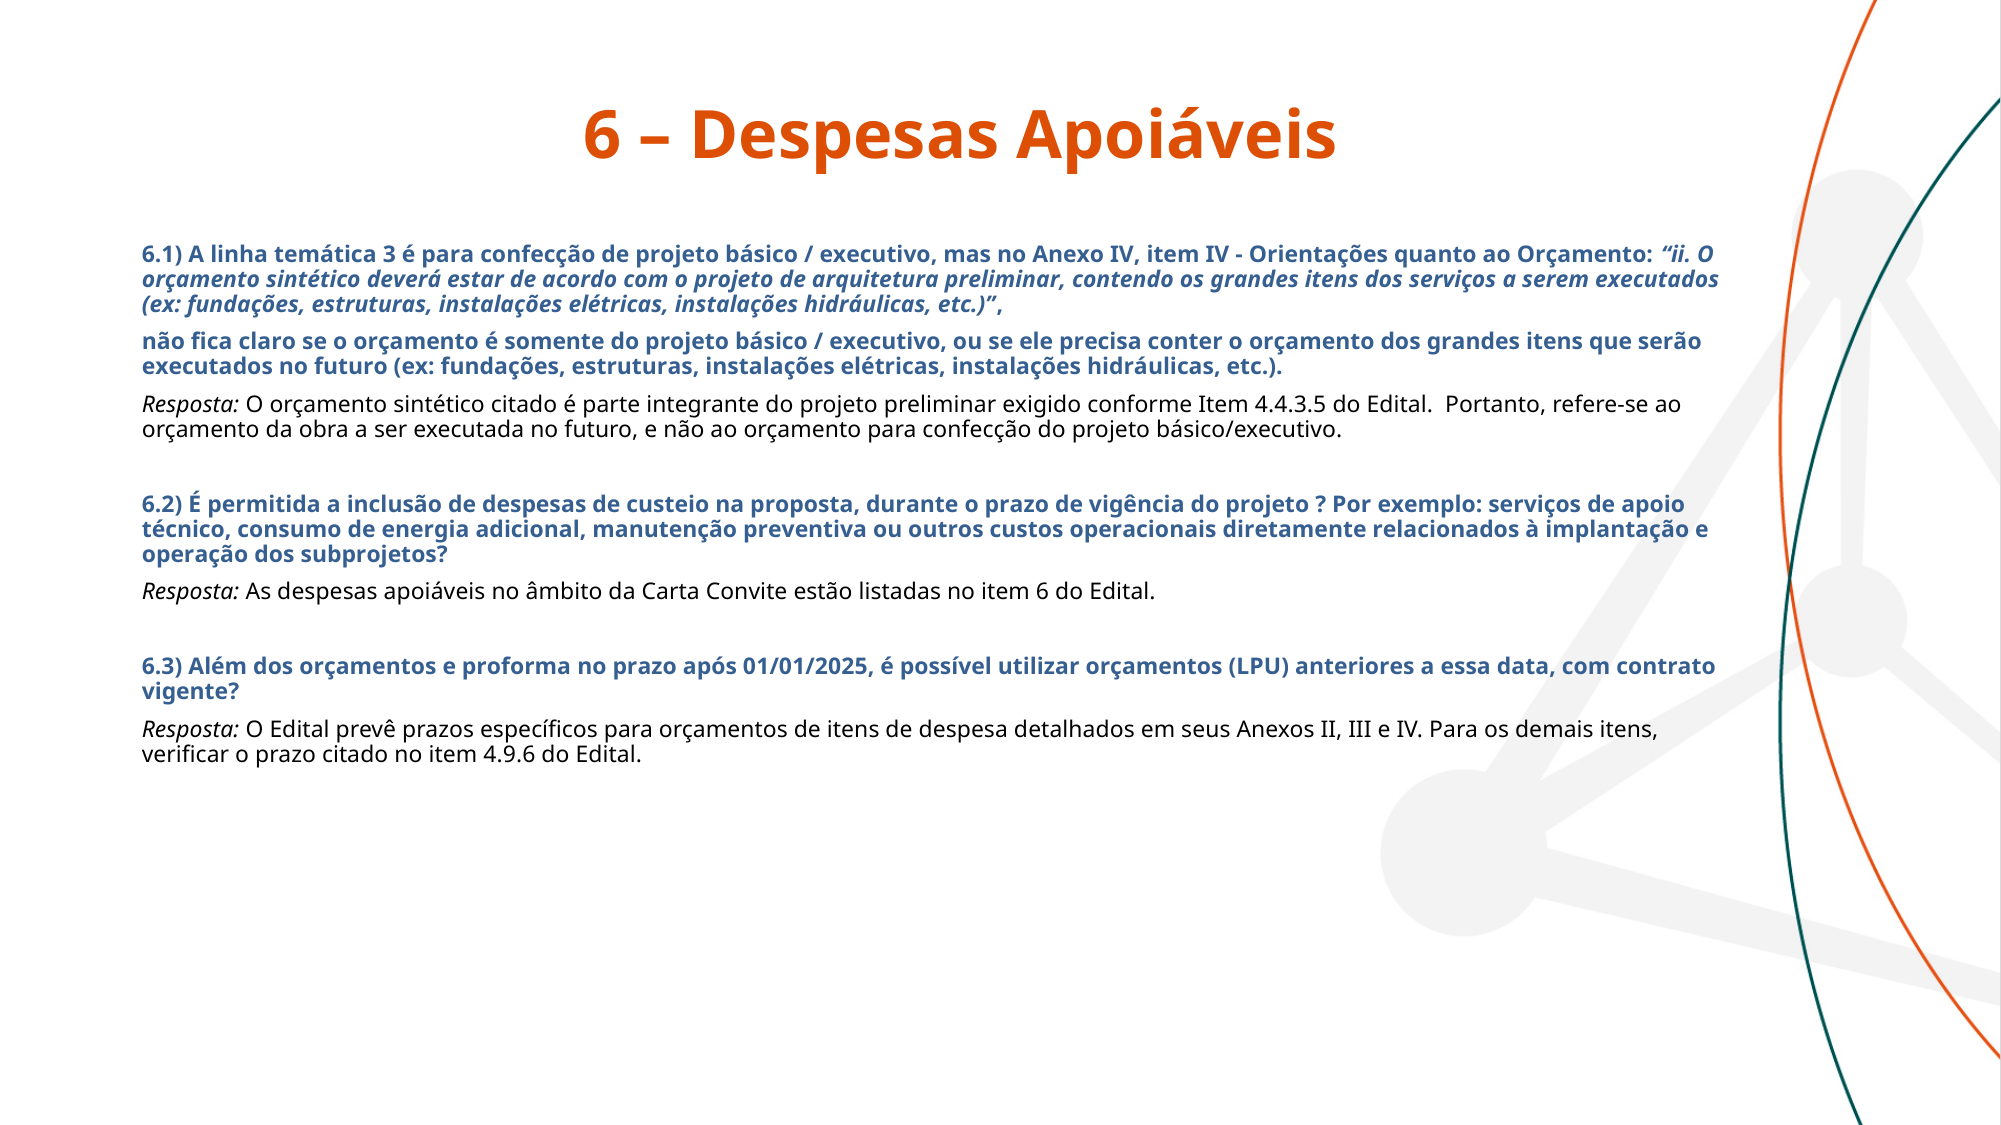

6 – Despesas Apoiáveis
6.1) A linha temática 3 é para confecção de projeto básico / executivo, mas no Anexo IV, item IV - Orientações quanto ao Orçamento: “ii. O orçamento sintético deverá estar de acordo com o projeto de arquitetura preliminar, contendo os grandes itens dos serviços a serem executados (ex: fundações, estruturas, instalações elétricas, instalações hidráulicas, etc.)”,
não fica claro se o orçamento é somente do projeto básico / executivo, ou se ele precisa conter o orçamento dos grandes itens que serão executados no futuro (ex: fundações, estruturas, instalações elétricas, instalações hidráulicas, etc.).
Resposta: O orçamento sintético citado é parte integrante do projeto preliminar exigido conforme Item 4.4.3.5 do Edital. Portanto, refere-se ao orçamento da obra a ser executada no futuro, e não ao orçamento para confecção do projeto básico/executivo.
6.2) É permitida a inclusão de despesas de custeio na proposta, durante o prazo de vigência do projeto ? Por exemplo: serviços de apoio técnico, consumo de energia adicional, manutenção preventiva ou outros custos operacionais diretamente relacionados à implantação e operação dos subprojetos?
Resposta: As despesas apoiáveis no âmbito da Carta Convite estão listadas no item 6 do Edital.
6.3) Além dos orçamentos e proforma no prazo após 01/01/2025, é possível utilizar orçamentos (LPU) anteriores a essa data, com contrato vigente?
Resposta: O Edital prevê prazos específicos para orçamentos de itens de despesa detalhados em seus Anexos II, III e IV. Para os demais itens, verificar o prazo citado no item 4.9.6 do Edital.